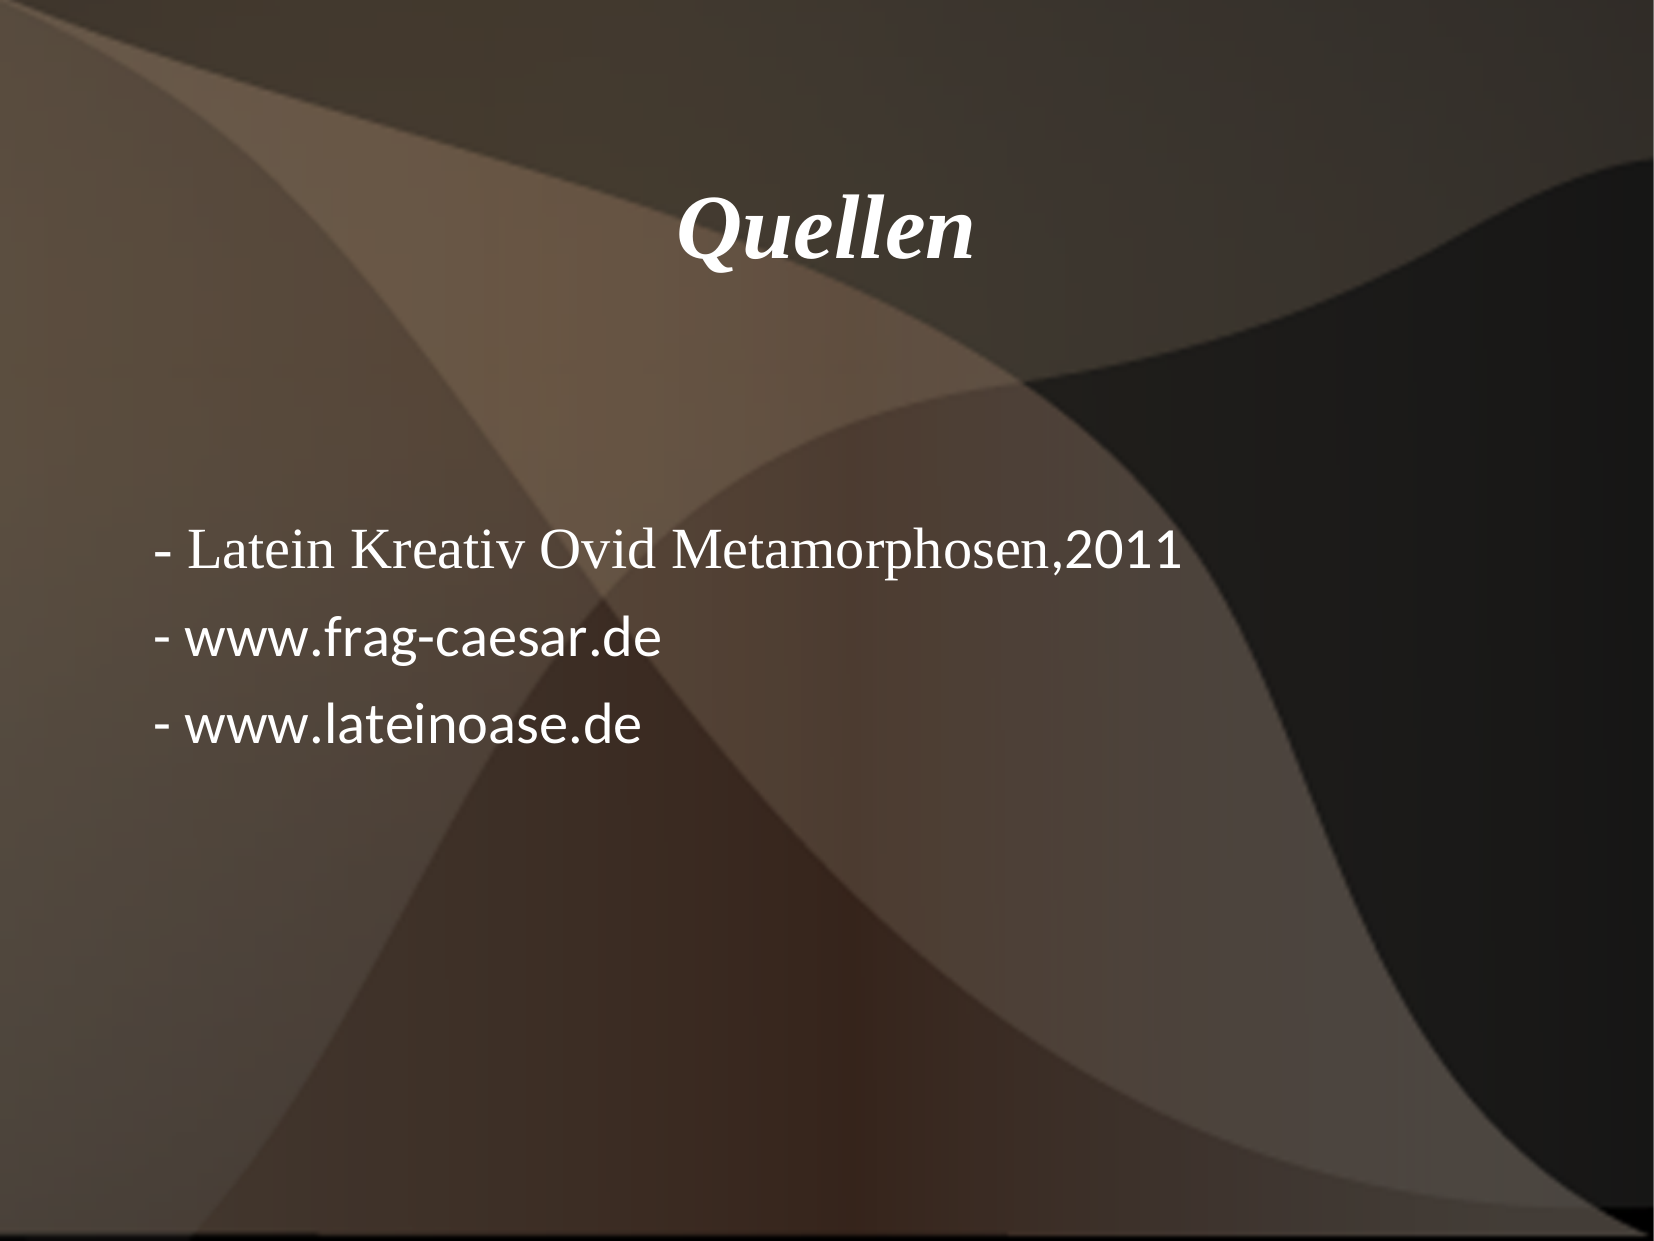

# Quellen
- Latein Kreativ Ovid Metamorphosen,2011
- www.frag-caesar.de
- www.lateinoase.de